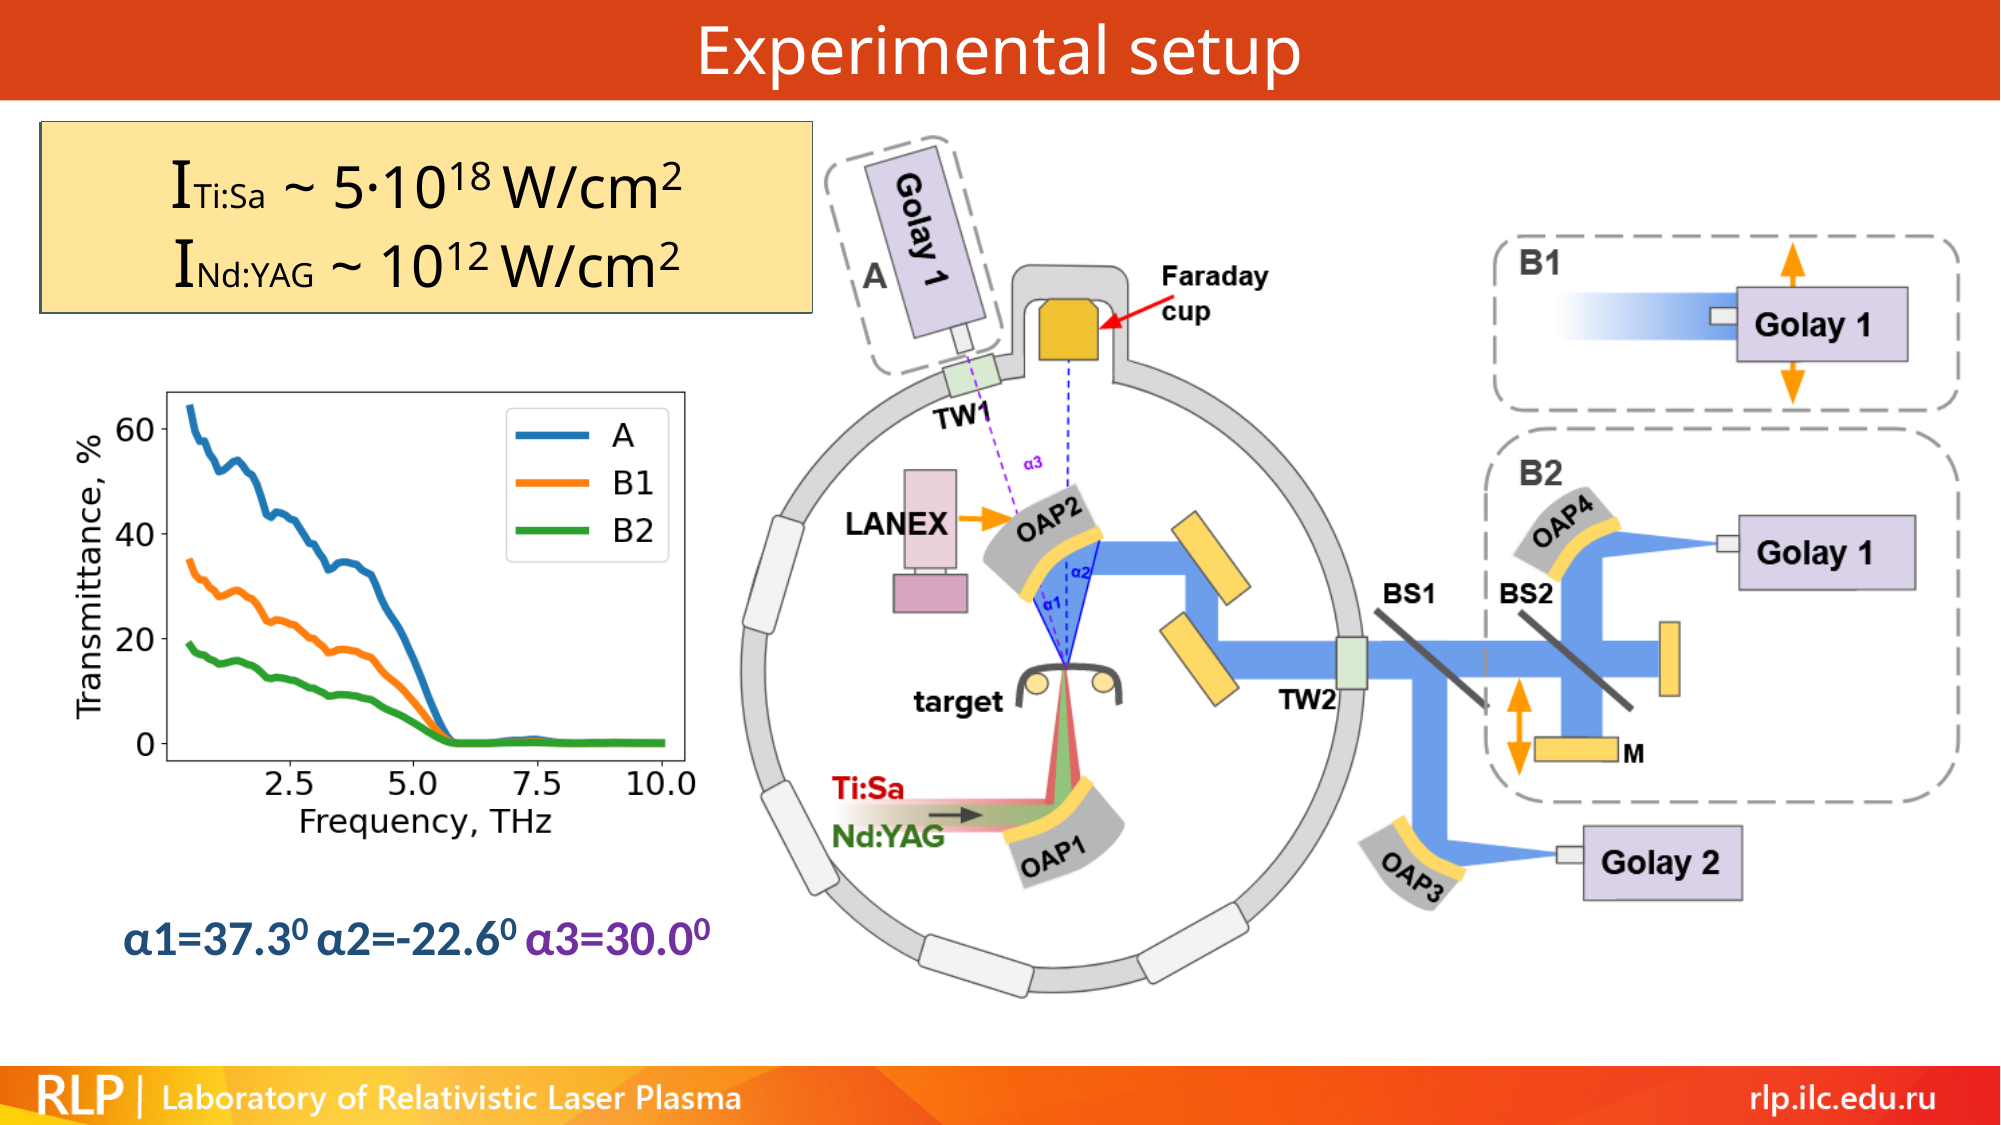

Experimental setup
ITi:Sa ~ 5·1018 W/cm2
INd:YAG ~ 1012 W/cm2
ITi:Sa ~ 5·1018 W/cm2
INd:YAG ~ 1011-1012 W/cm2
α1=37.30 α2=-22.60 α3=30.00